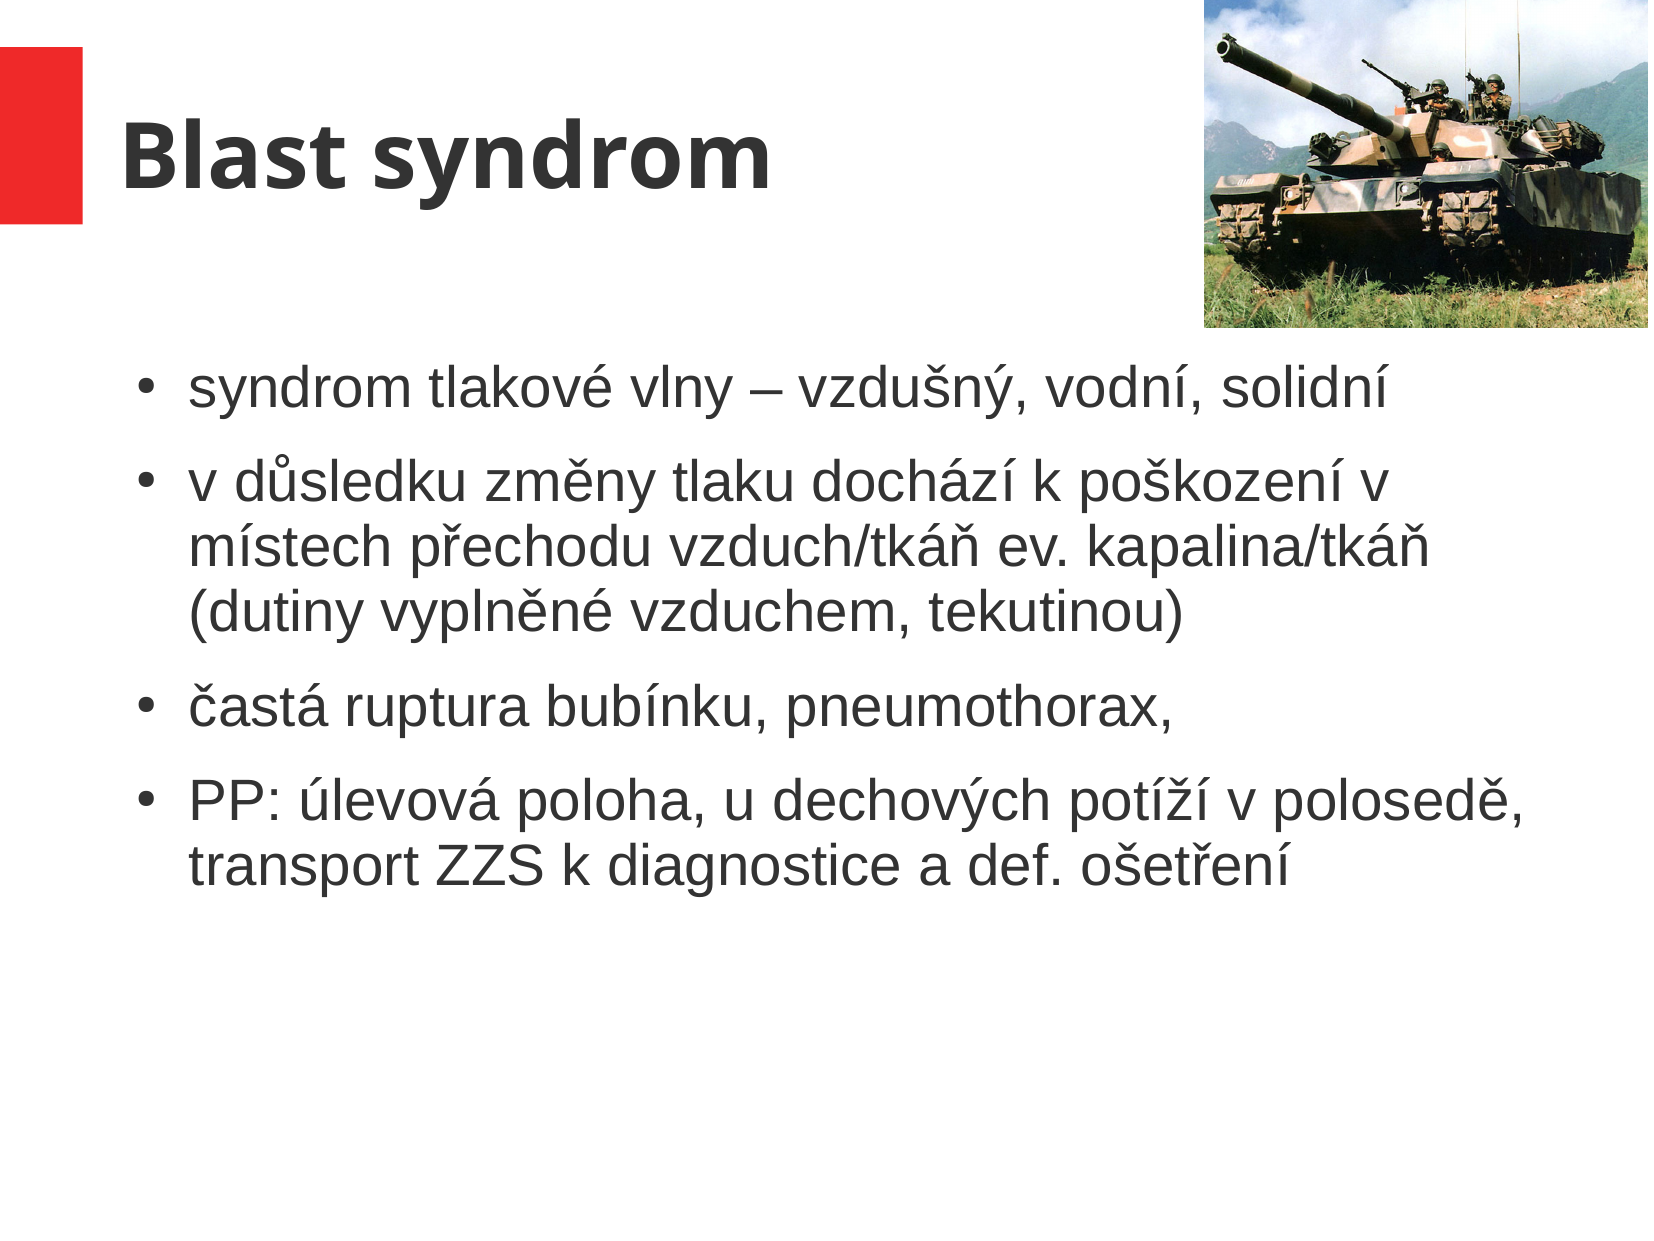

# Blast syndrom
syndrom tlakové vlny – vzdušný, vodní, solidní
v důsledku změny tlaku dochází k poškození v místech přechodu vzduch/tkáň ev. kapalina/tkáň (dutiny vyplněné vzduchem, tekutinou)
častá ruptura bubínku, pneumothorax,
PP: úlevová poloha, u dechových potíží v polosedě, transport ZZS k diagnostice a def. ošetření